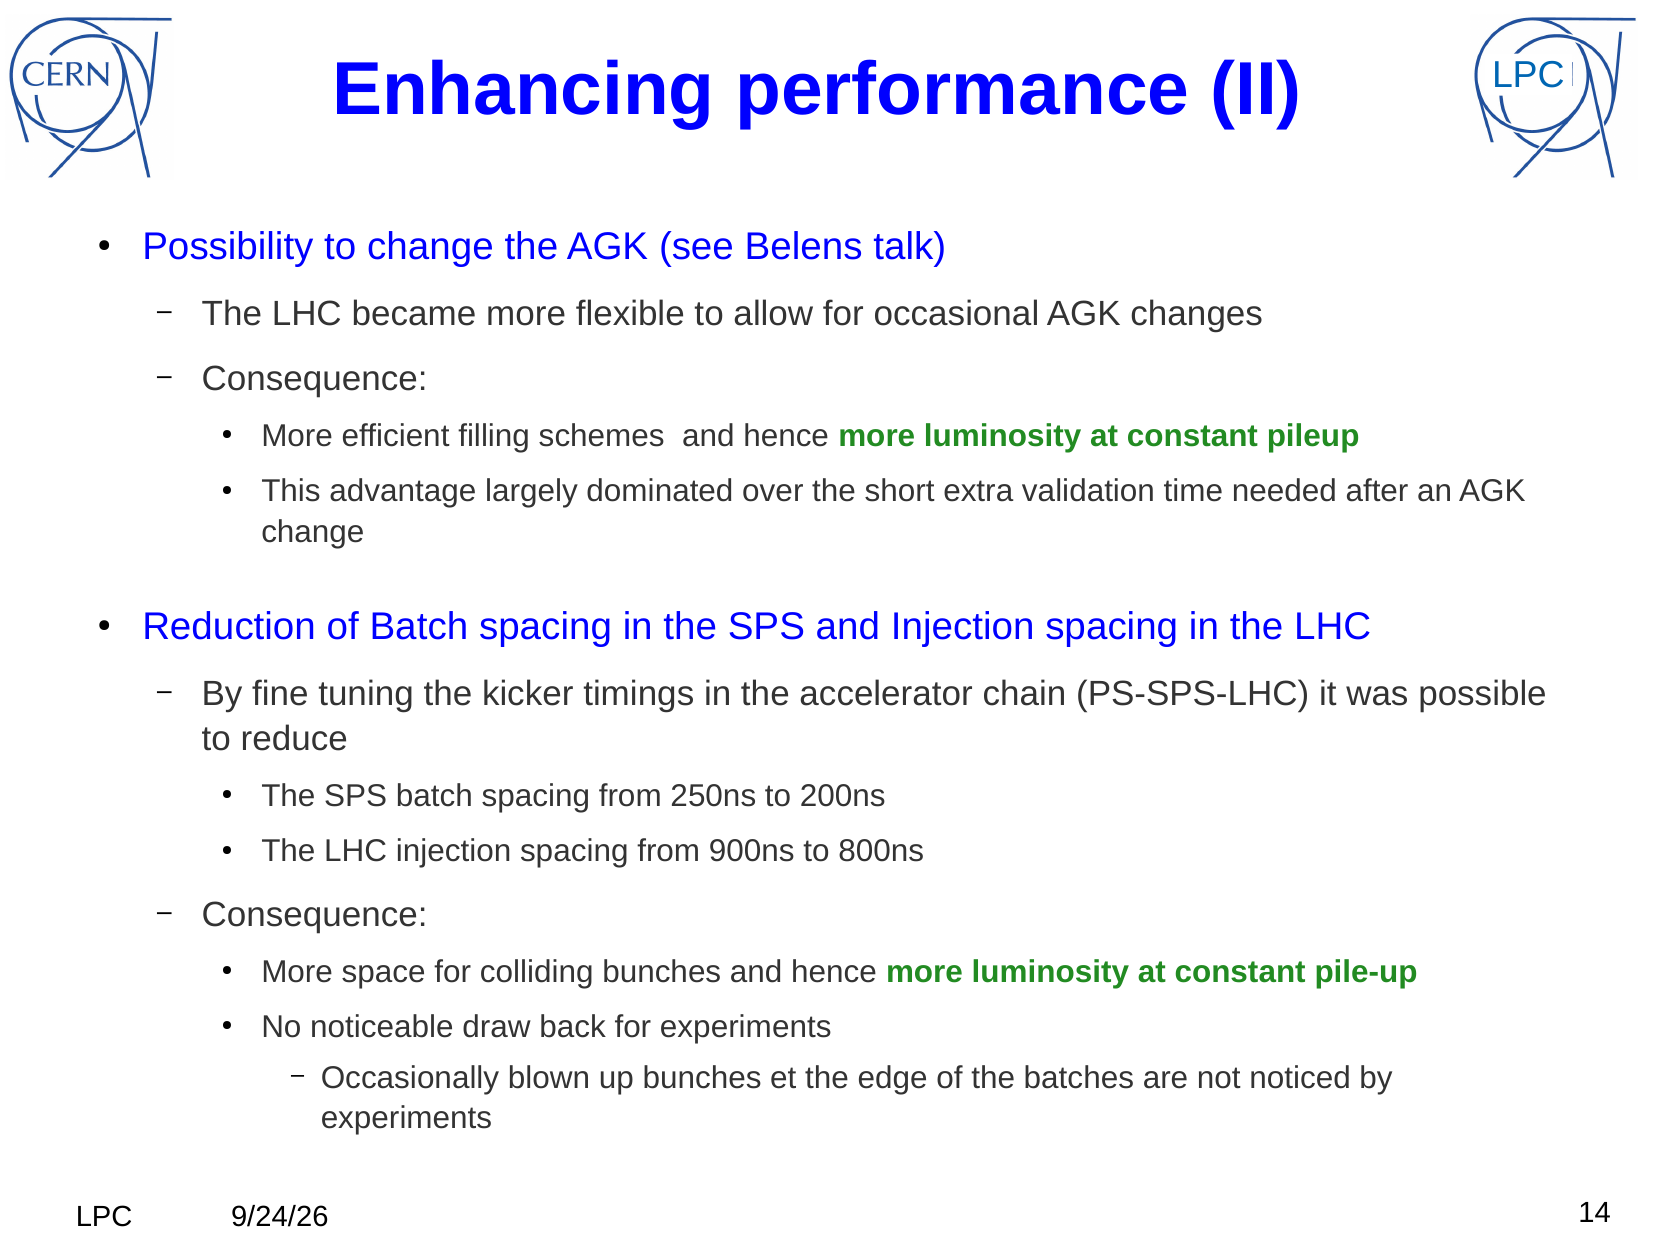

# Enhancing performance (II)
Possibility to change the AGK (see Belens talk)
The LHC became more flexible to allow for occasional AGK changes
Consequence:
More efficient filling schemes and hence more luminosity at constant pileup
This advantage largely dominated over the short extra validation time needed after an AGK change
Reduction of Batch spacing in the SPS and Injection spacing in the LHC
By fine tuning the kicker timings in the accelerator chain (PS-SPS-LHC) it was possible to reduce
The SPS batch spacing from 250ns to 200ns
The LHC injection spacing from 900ns to 800ns
Consequence:
More space for colliding bunches and hence more luminosity at constant pile-up
No noticeable draw back for experiments
Occasionally blown up bunches et the edge of the batches are not noticed by experiments